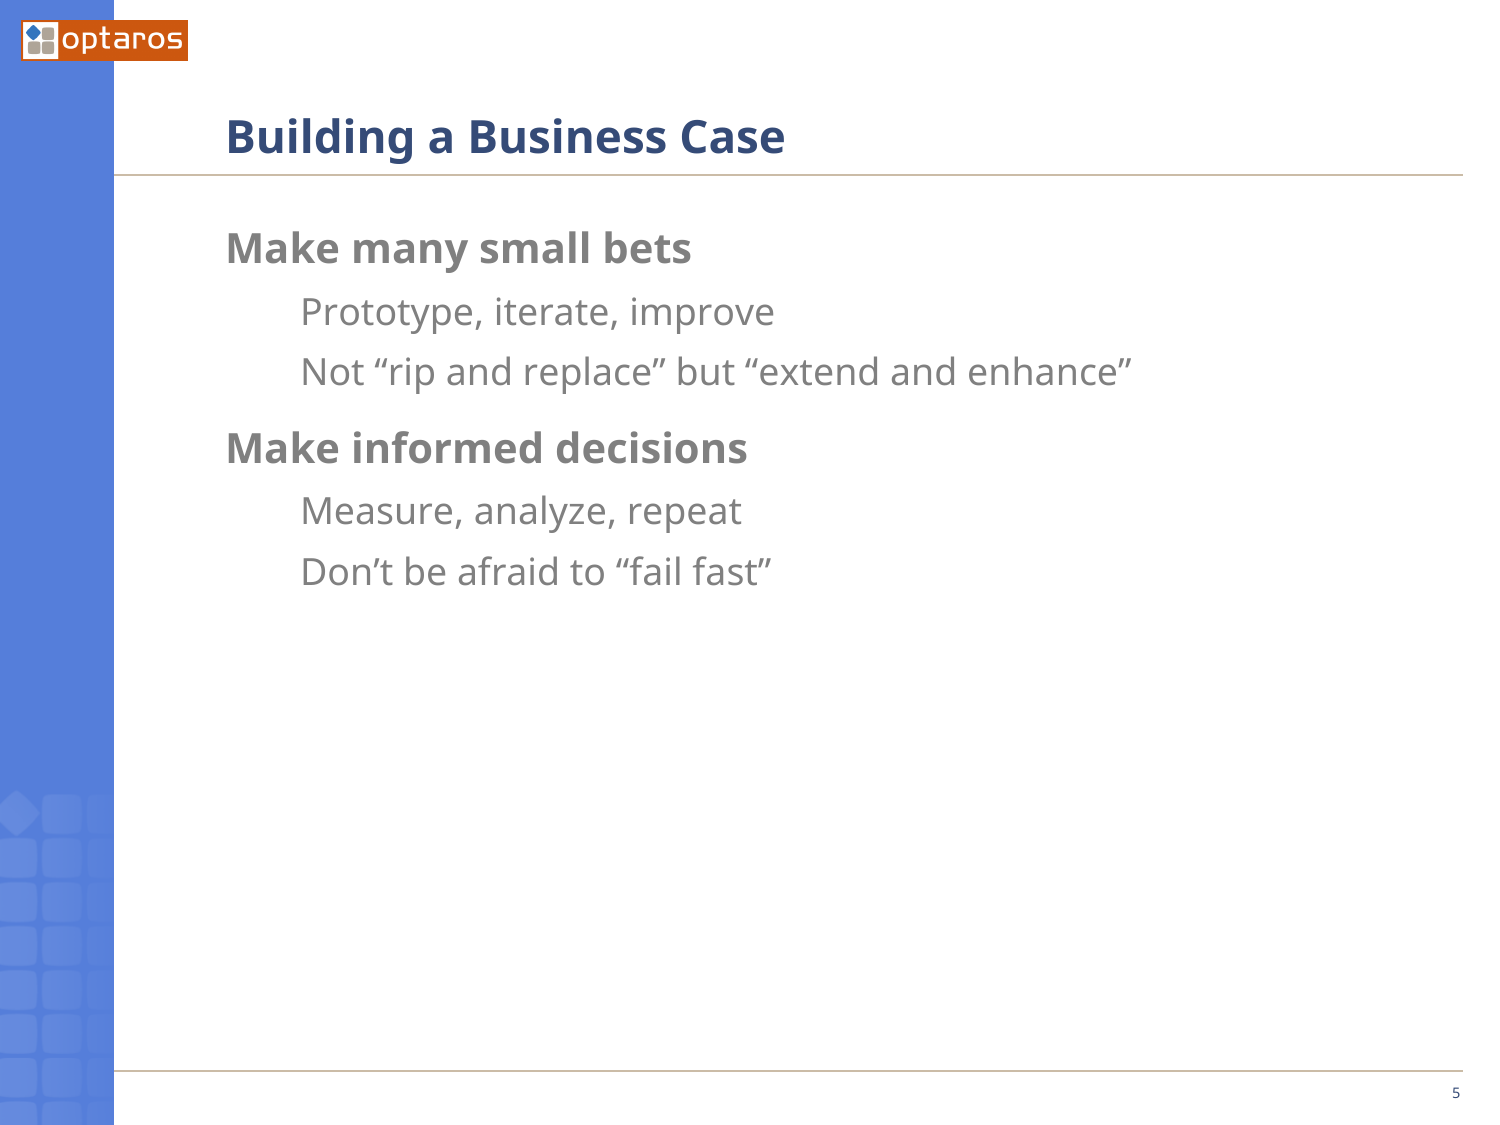

# Building a Business Case
Make many small bets
Prototype, iterate, improve
Not “rip and replace” but “extend and enhance”
Make informed decisions
Measure, analyze, repeat
Don’t be afraid to “fail fast”